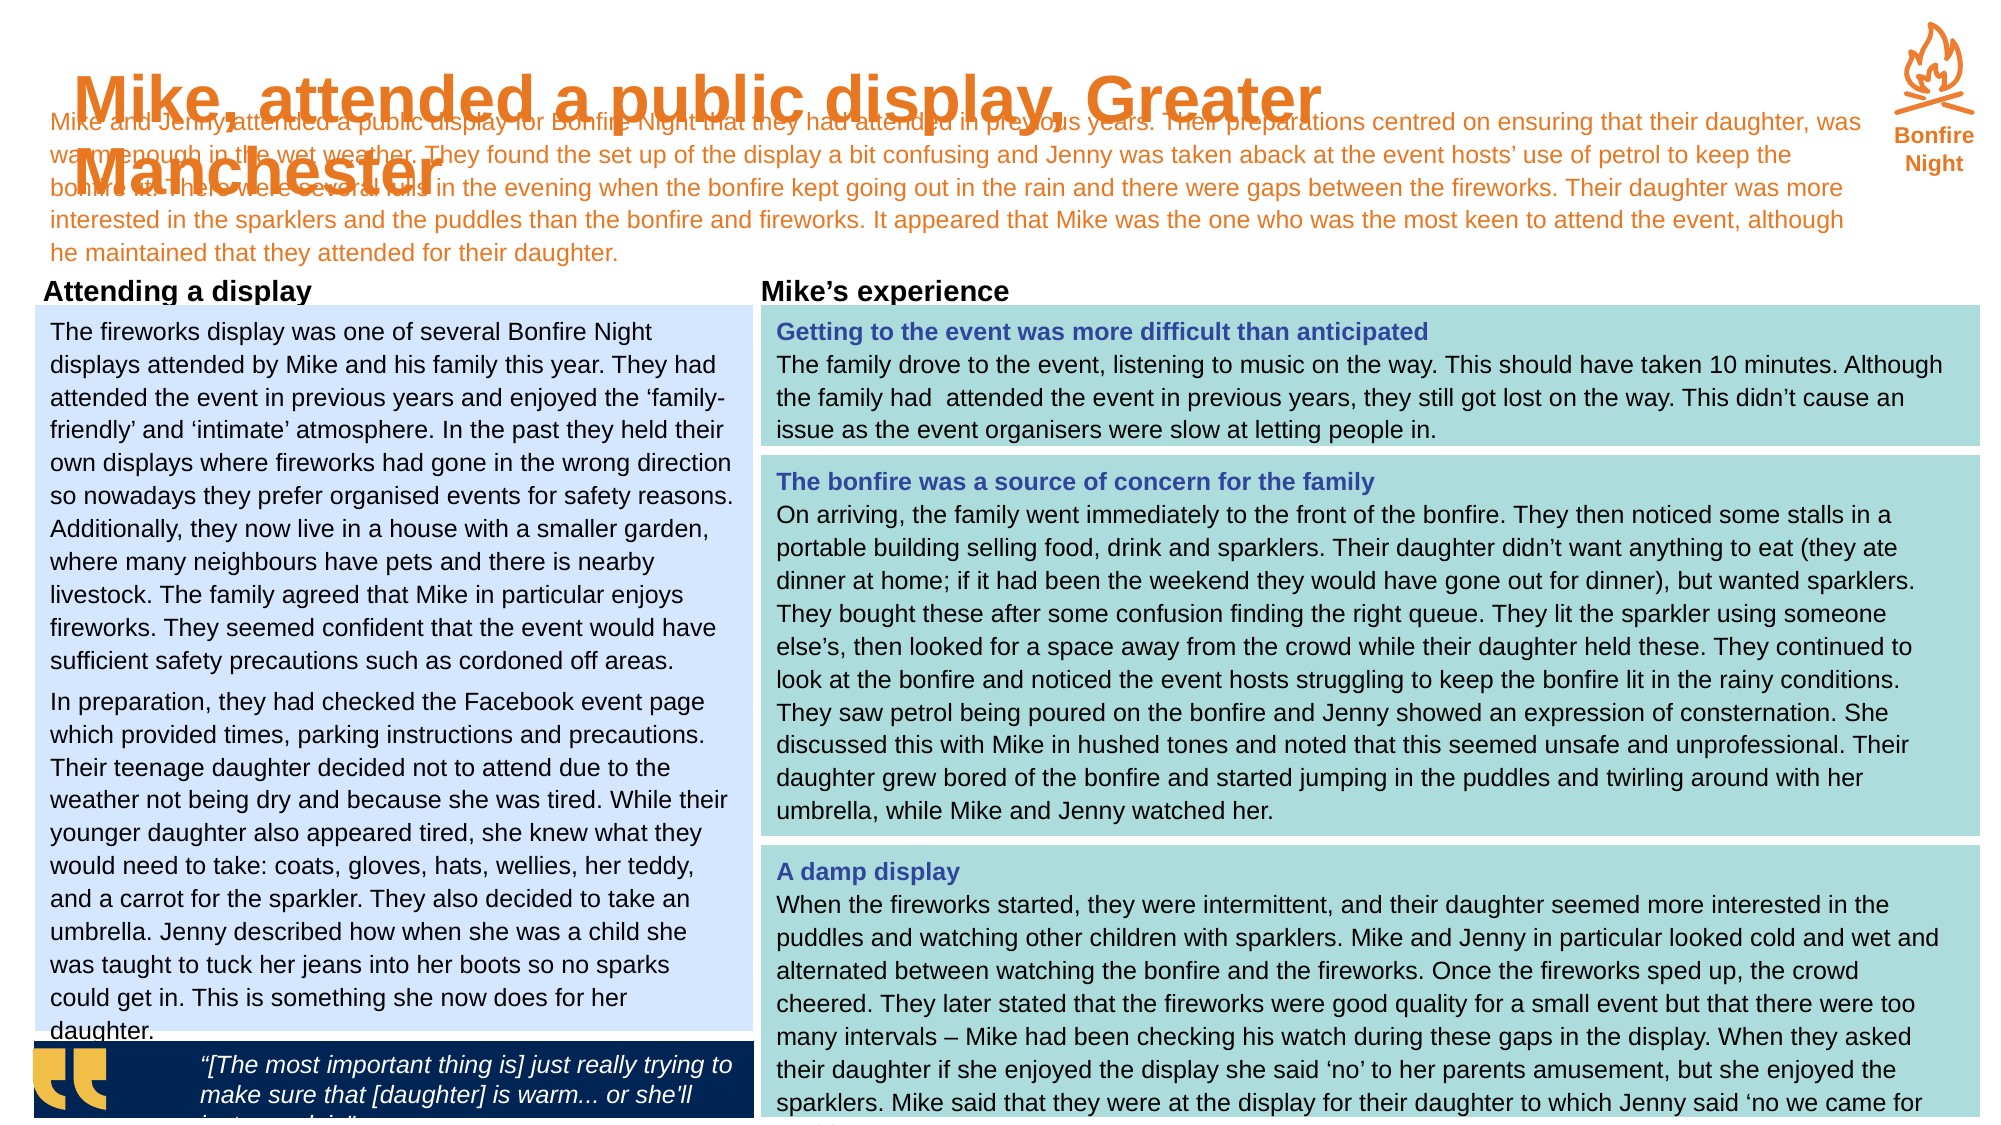

# Mike, attended a public display, Greater Manchester
Mike and Jenny attended a public display for Bonfire Night that they had attended in previous years. Their preparations centred on ensuring that their daughter, was warm enough in the wet weather. They found the set up of the display a bit confusing and Jenny was taken aback at the event hosts’ use of petrol to keep the bonfire lit. There were several lulls in the evening when the bonfire kept going out in the rain and there were gaps between the fireworks. Their daughter was more interested in the sparklers and the puddles than the bonfire and fireworks. It appeared that Mike was the one who was the most keen to attend the event, although he maintained that they attended for their daughter.
Bonfire Night
Attending a display
Mike’s experience
The fireworks display was one of several Bonfire Night displays attended by Mike and his family this year. They had attended the event in previous years and enjoyed the ‘family-friendly’ and ‘intimate’ atmosphere. In the past they held their own displays where fireworks had gone in the wrong direction so nowadays they prefer organised events for safety reasons. Additionally, they now live in a house with a smaller garden, where many neighbours have pets and there is nearby livestock. The family agreed that Mike in particular enjoys fireworks. They seemed confident that the event would have sufficient safety precautions such as cordoned off areas.
In preparation, they had checked the Facebook event page which provided times, parking instructions and precautions. Their teenage daughter decided not to attend due to the weather not being dry and because she was tired. While their younger daughter also appeared tired, she knew what they would need to take: coats, gloves, hats, wellies, her teddy, and a carrot for the sparkler. They also decided to take an umbrella. Jenny described how when she was a child she was taught to tuck her jeans into her boots so no sparks could get in. This is something she now does for her daughter.
Getting to the event was more difficult than anticipated
The family drove to the event, listening to music on the way. This should have taken 10 minutes. Although the family had attended the event in previous years, they still got lost on the way. This didn’t cause an issue as the event organisers were slow at letting people in.
The bonfire was a source of concern for the family
On arriving, the family went immediately to the front of the bonfire. They then noticed some stalls in a portable building selling food, drink and sparklers. Their daughter didn’t want anything to eat (they ate dinner at home; if it had been the weekend they would have gone out for dinner), but wanted sparklers. They bought these after some confusion finding the right queue. They lit the sparkler using someone else’s, then looked for a space away from the crowd while their daughter held these. They continued to look at the bonfire and noticed the event hosts struggling to keep the bonfire lit in the rainy conditions. They saw petrol being poured on the bonfire and Jenny showed an expression of consternation. She discussed this with Mike in hushed tones and noted that this seemed unsafe and unprofessional. Their daughter grew bored of the bonfire and started jumping in the puddles and twirling around with her umbrella, while Mike and Jenny watched her.
A damp display
When the fireworks started, they were intermittent, and their daughter seemed more interested in the puddles and watching other children with sparklers. Mike and Jenny in particular looked cold and wet and alternated between watching the bonfire and the fireworks. Once the fireworks sped up, the crowd cheered. They later stated that the fireworks were good quality for a small event but that there were too many intervals – Mike had been checking his watch during these gaps in the display. When they asked their daughter if she enjoyed the display she said ‘no’ to her parents amusement, but she enjoyed the sparklers. Mike said that they were at the display for their daughter to which Jenny said ‘no we came for Daddy’.
“[The most important thing is] just really trying to make sure that [daughter] is warm... or she'll just complain"